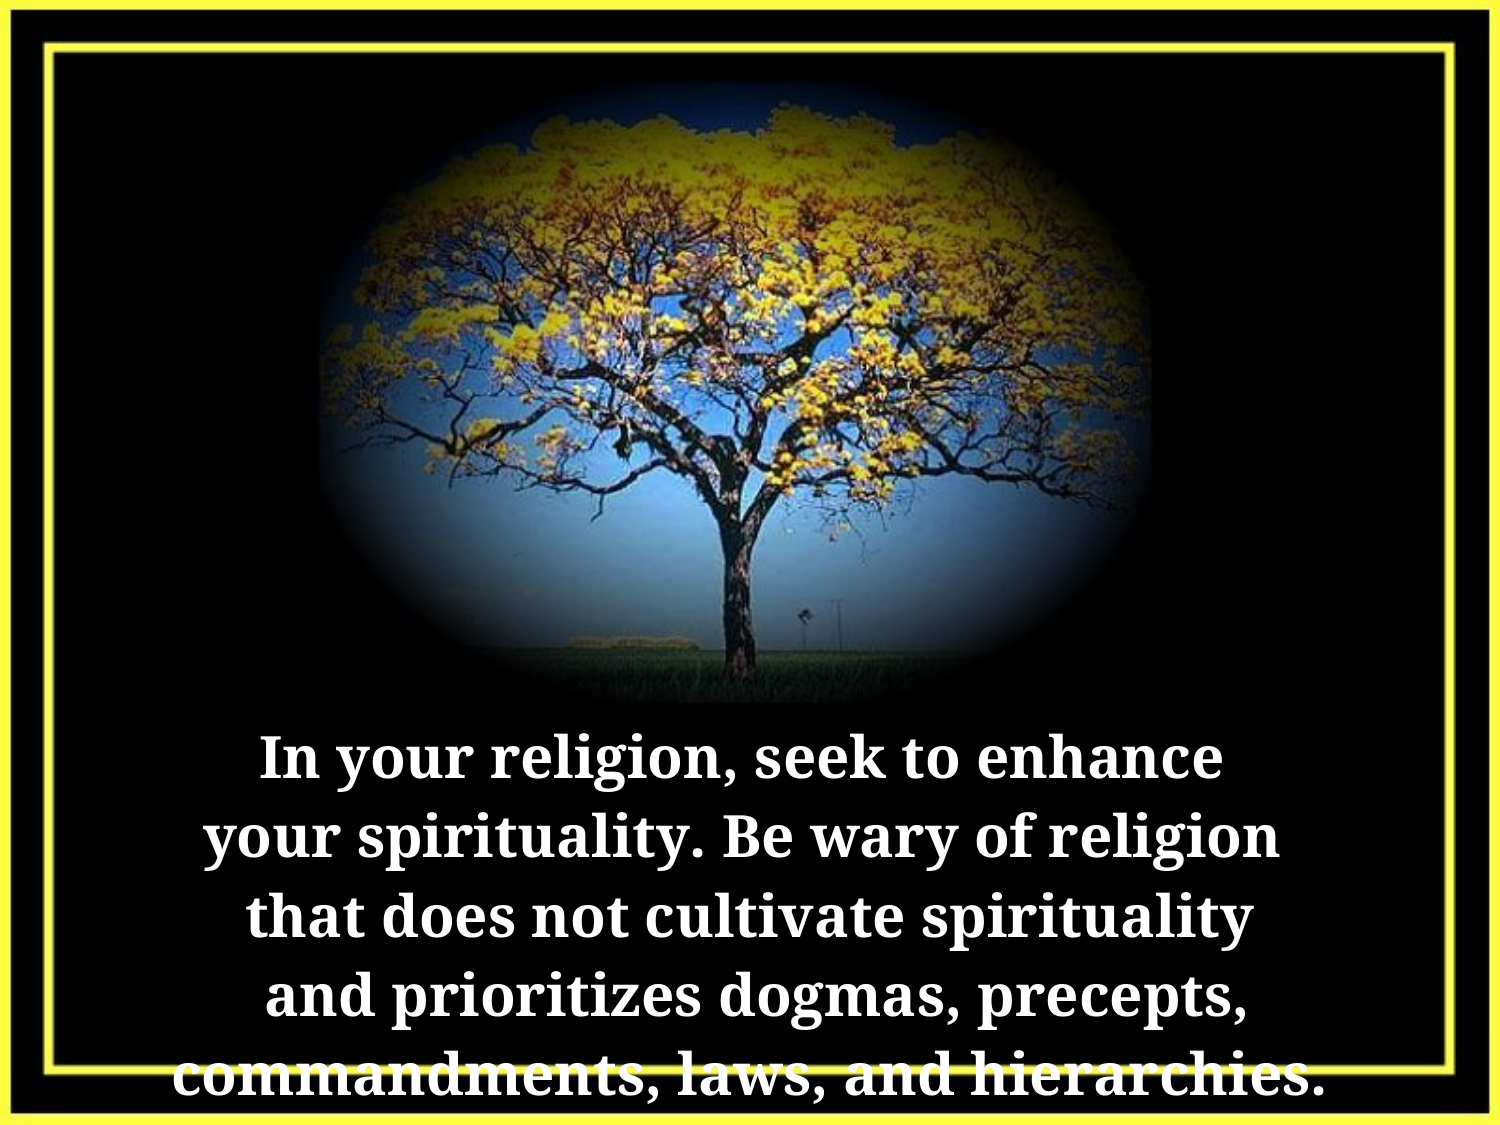

In your religion, seek to enhance
your spirituality. Be wary of religion
that does not cultivate spirituality
 and prioritizes dogmas, precepts, commandments, laws, and hierarchies.